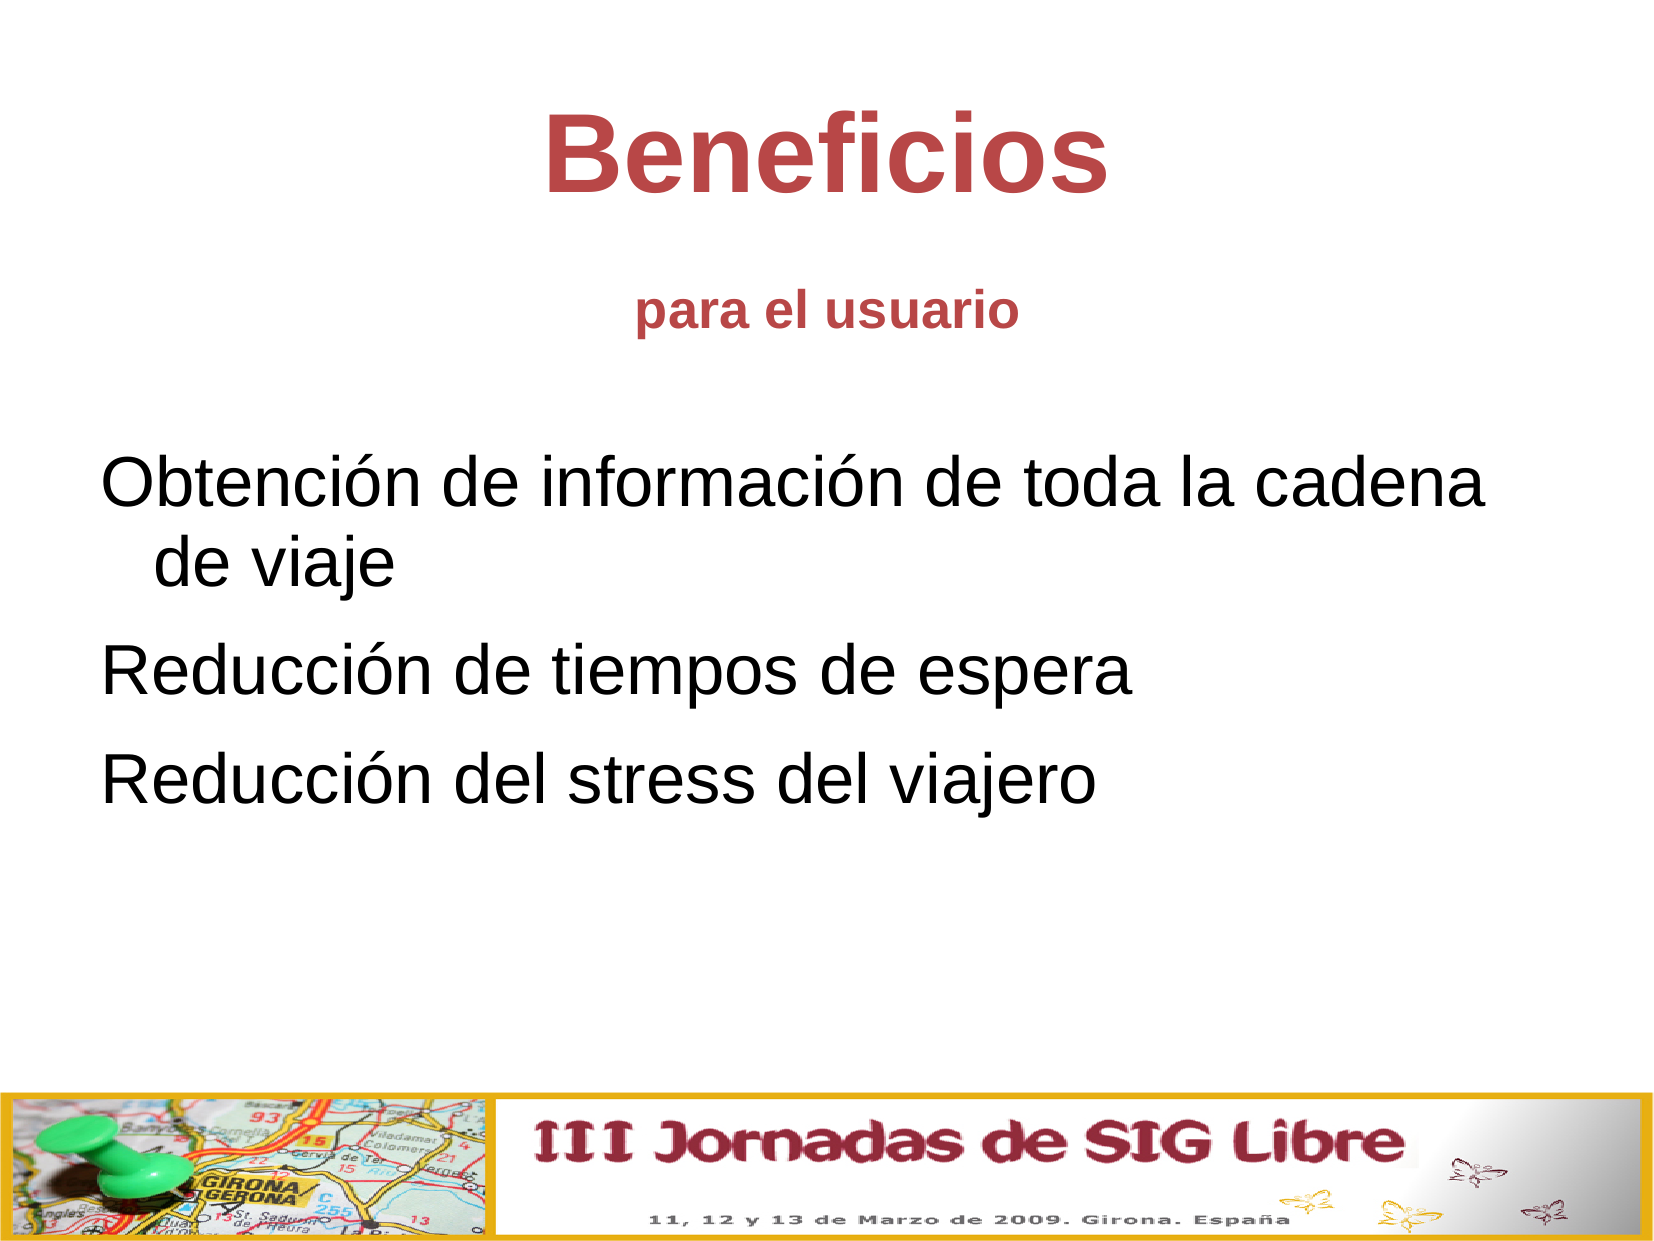

# Beneficios
para el usuario
Obtención de información de toda la cadena de viaje
Reducción de tiempos de espera
Reducción del stress del viajero